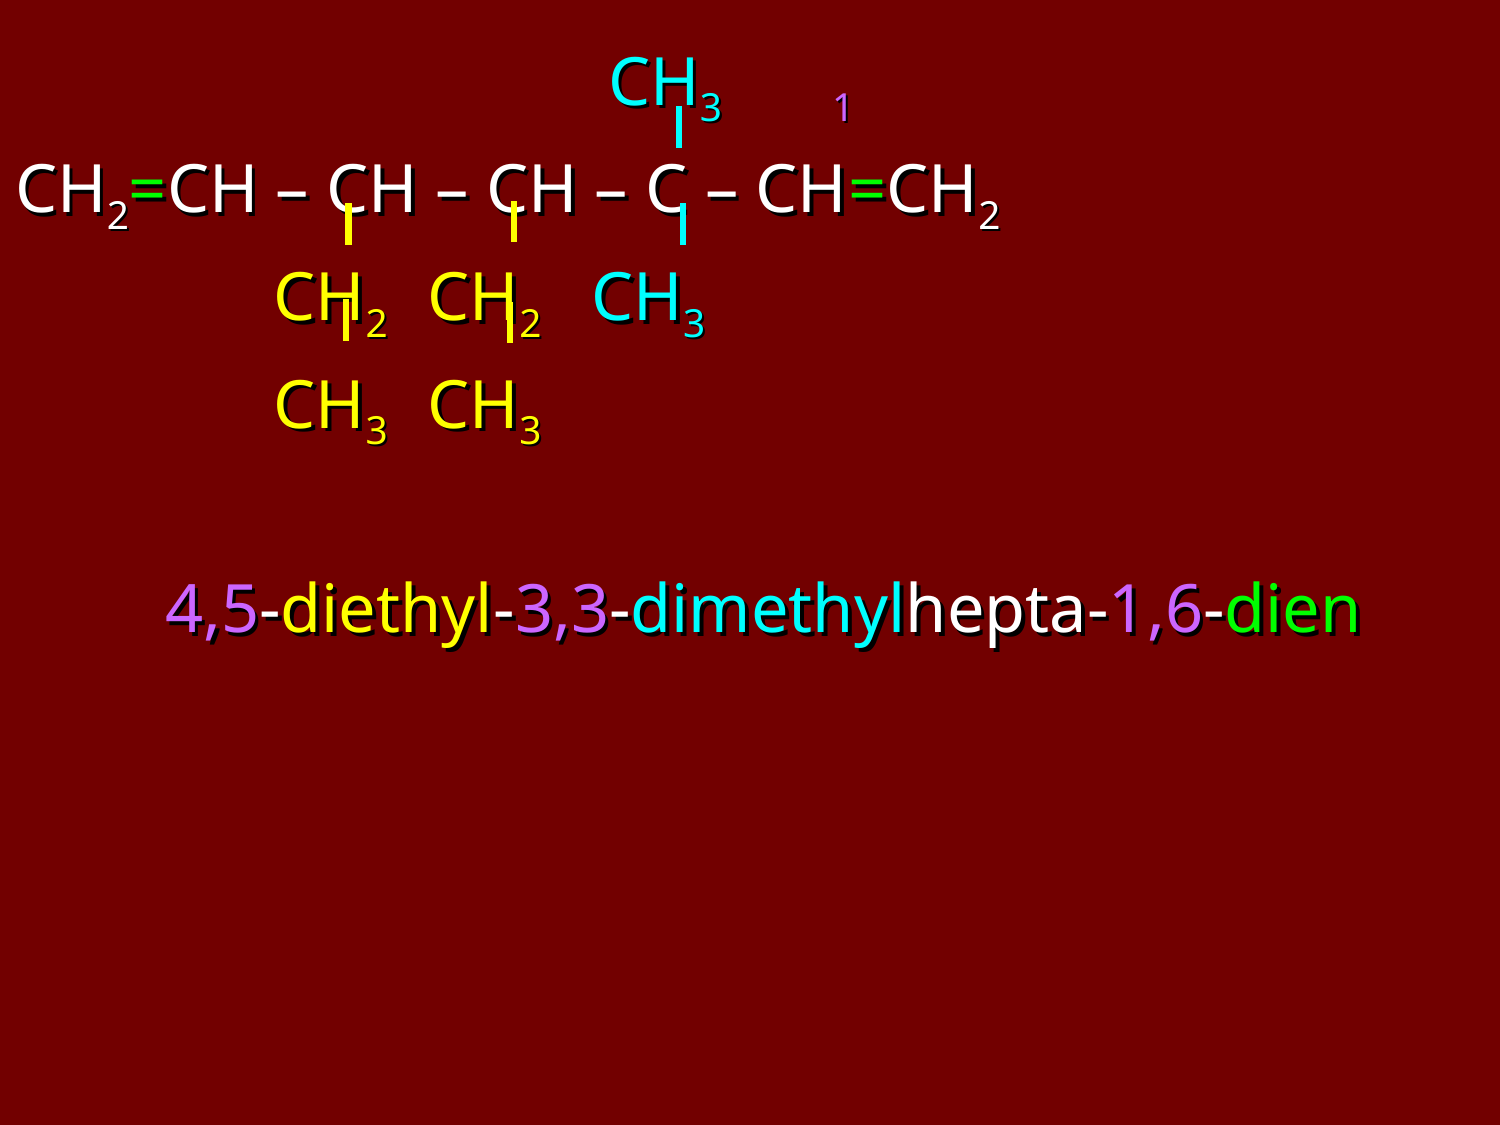

#
			 CH3 1
CH2=CH – CH – CH – C – CH=CH2
 CH2 CH2 CH3
 CH3 CH3
		4,5-diethyl-3,3-dimethylhepta-1,6-dien